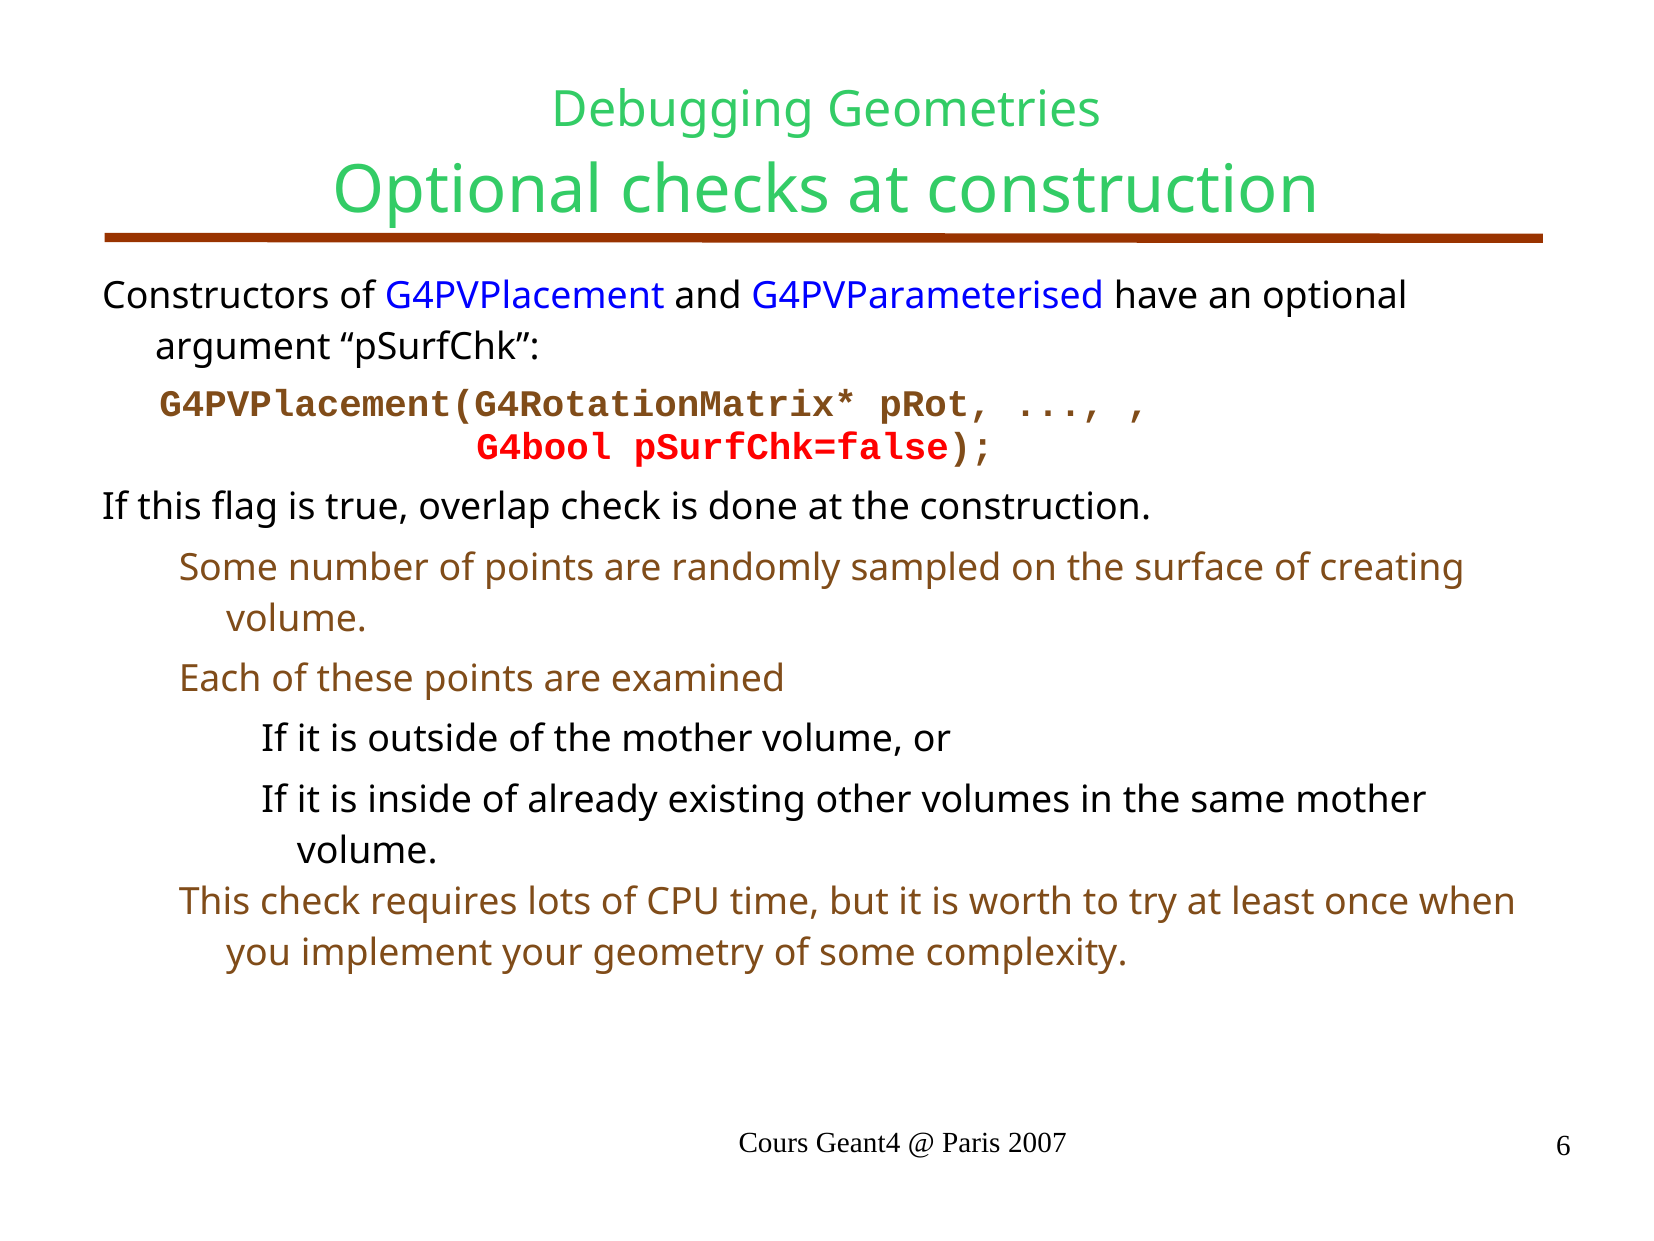

# Debugging Geometries Optional checks at construction
Constructors of G4PVPlacement and G4PVParameterised have an optional argument “pSurfChk”:
G4PVPlacement(G4RotationMatrix* pRot, ..., ,
 G4bool pSurfChk=false);
If this flag is true, overlap check is done at the construction.
Some number of points are randomly sampled on the surface of creating volume.
Each of these points are examined
If it is outside of the mother volume, or
If it is inside of already existing other volumes in the same mother volume.
This check requires lots of CPU time, but it is worth to try at least once when you implement your geometry of some complexity.
Cours Geant4 @ Paris 2007
6